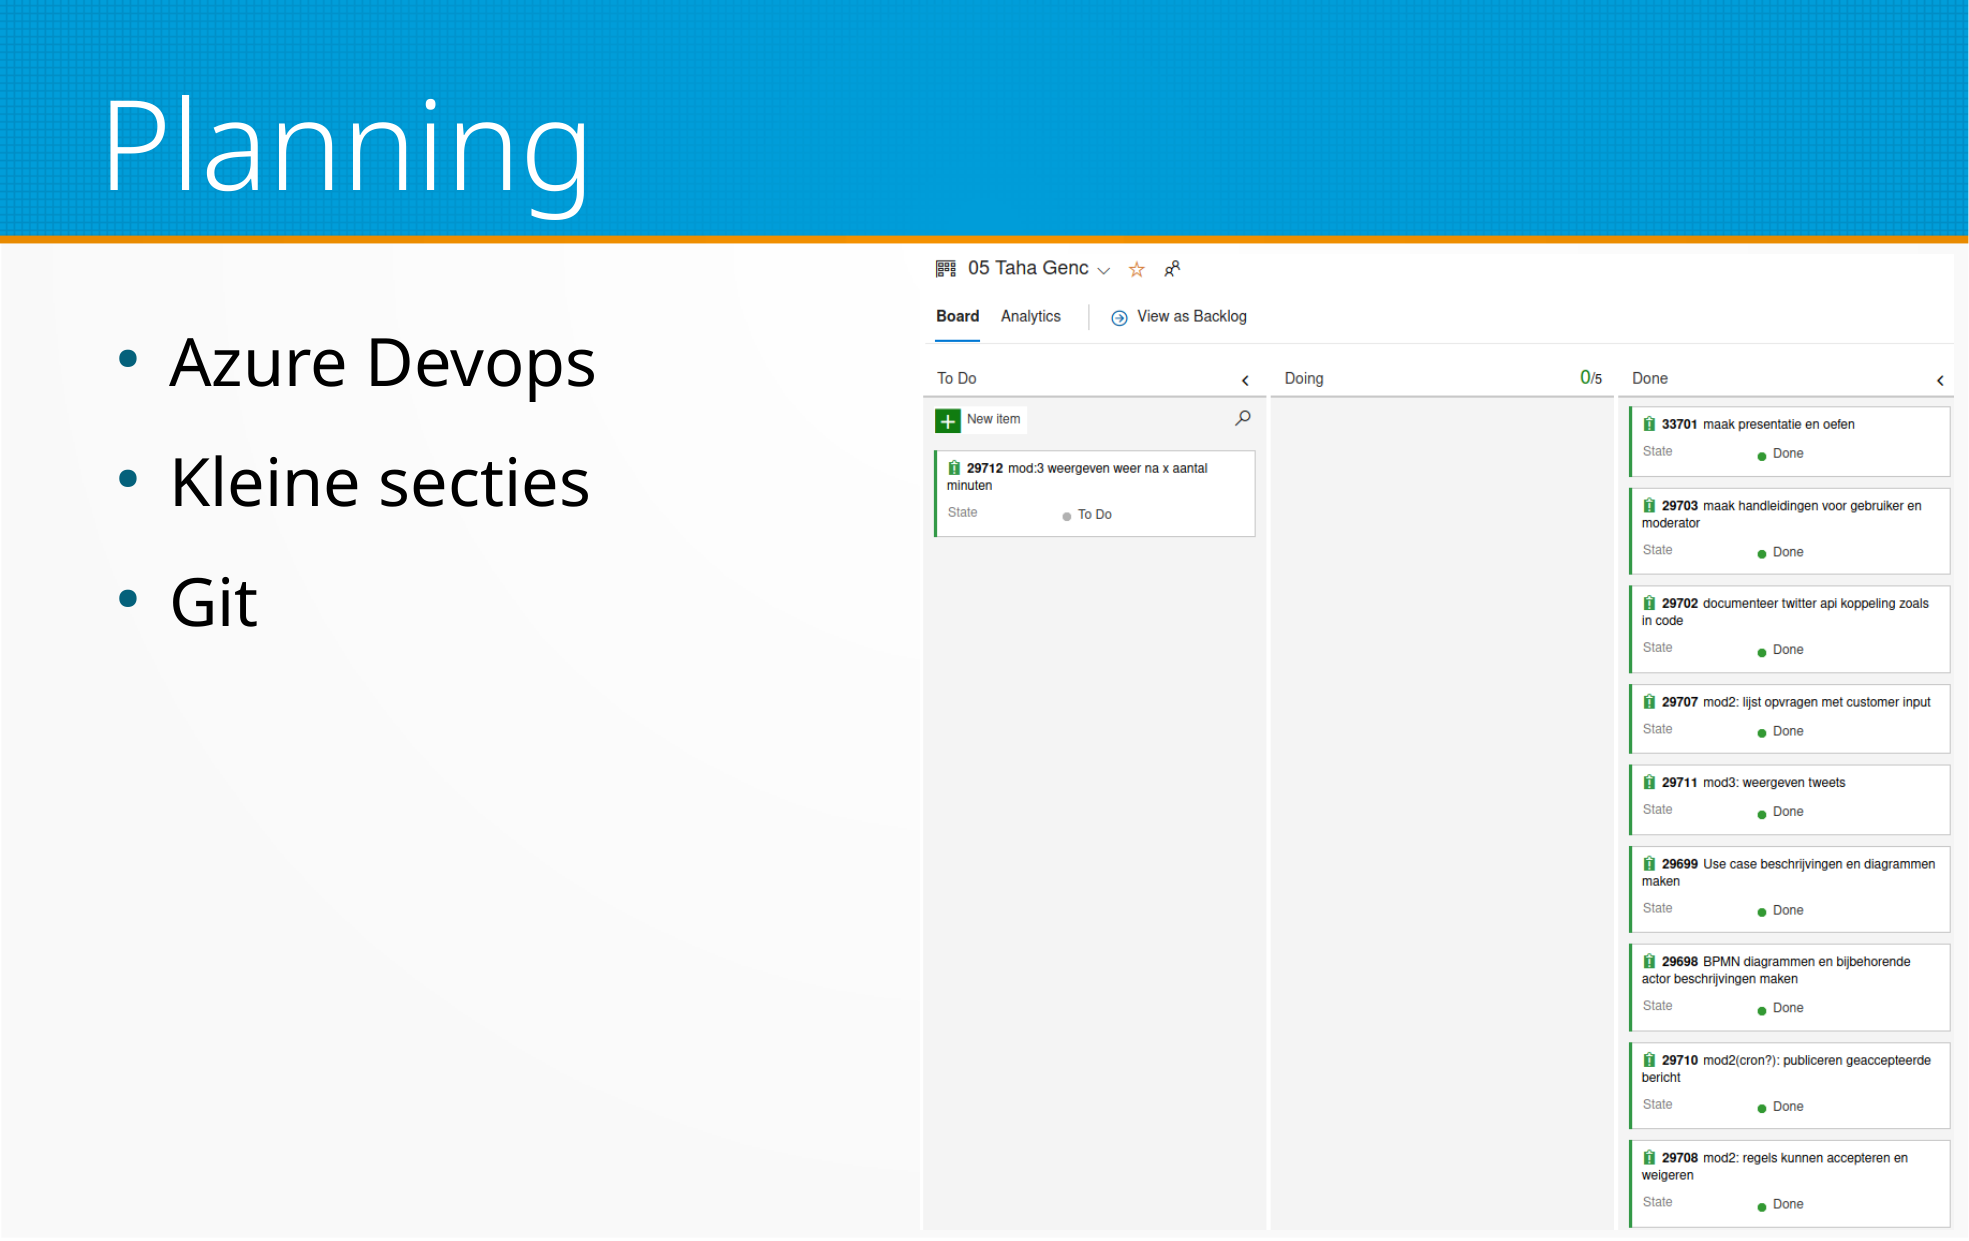

# Planning
Azure Devops
Kleine secties
Git